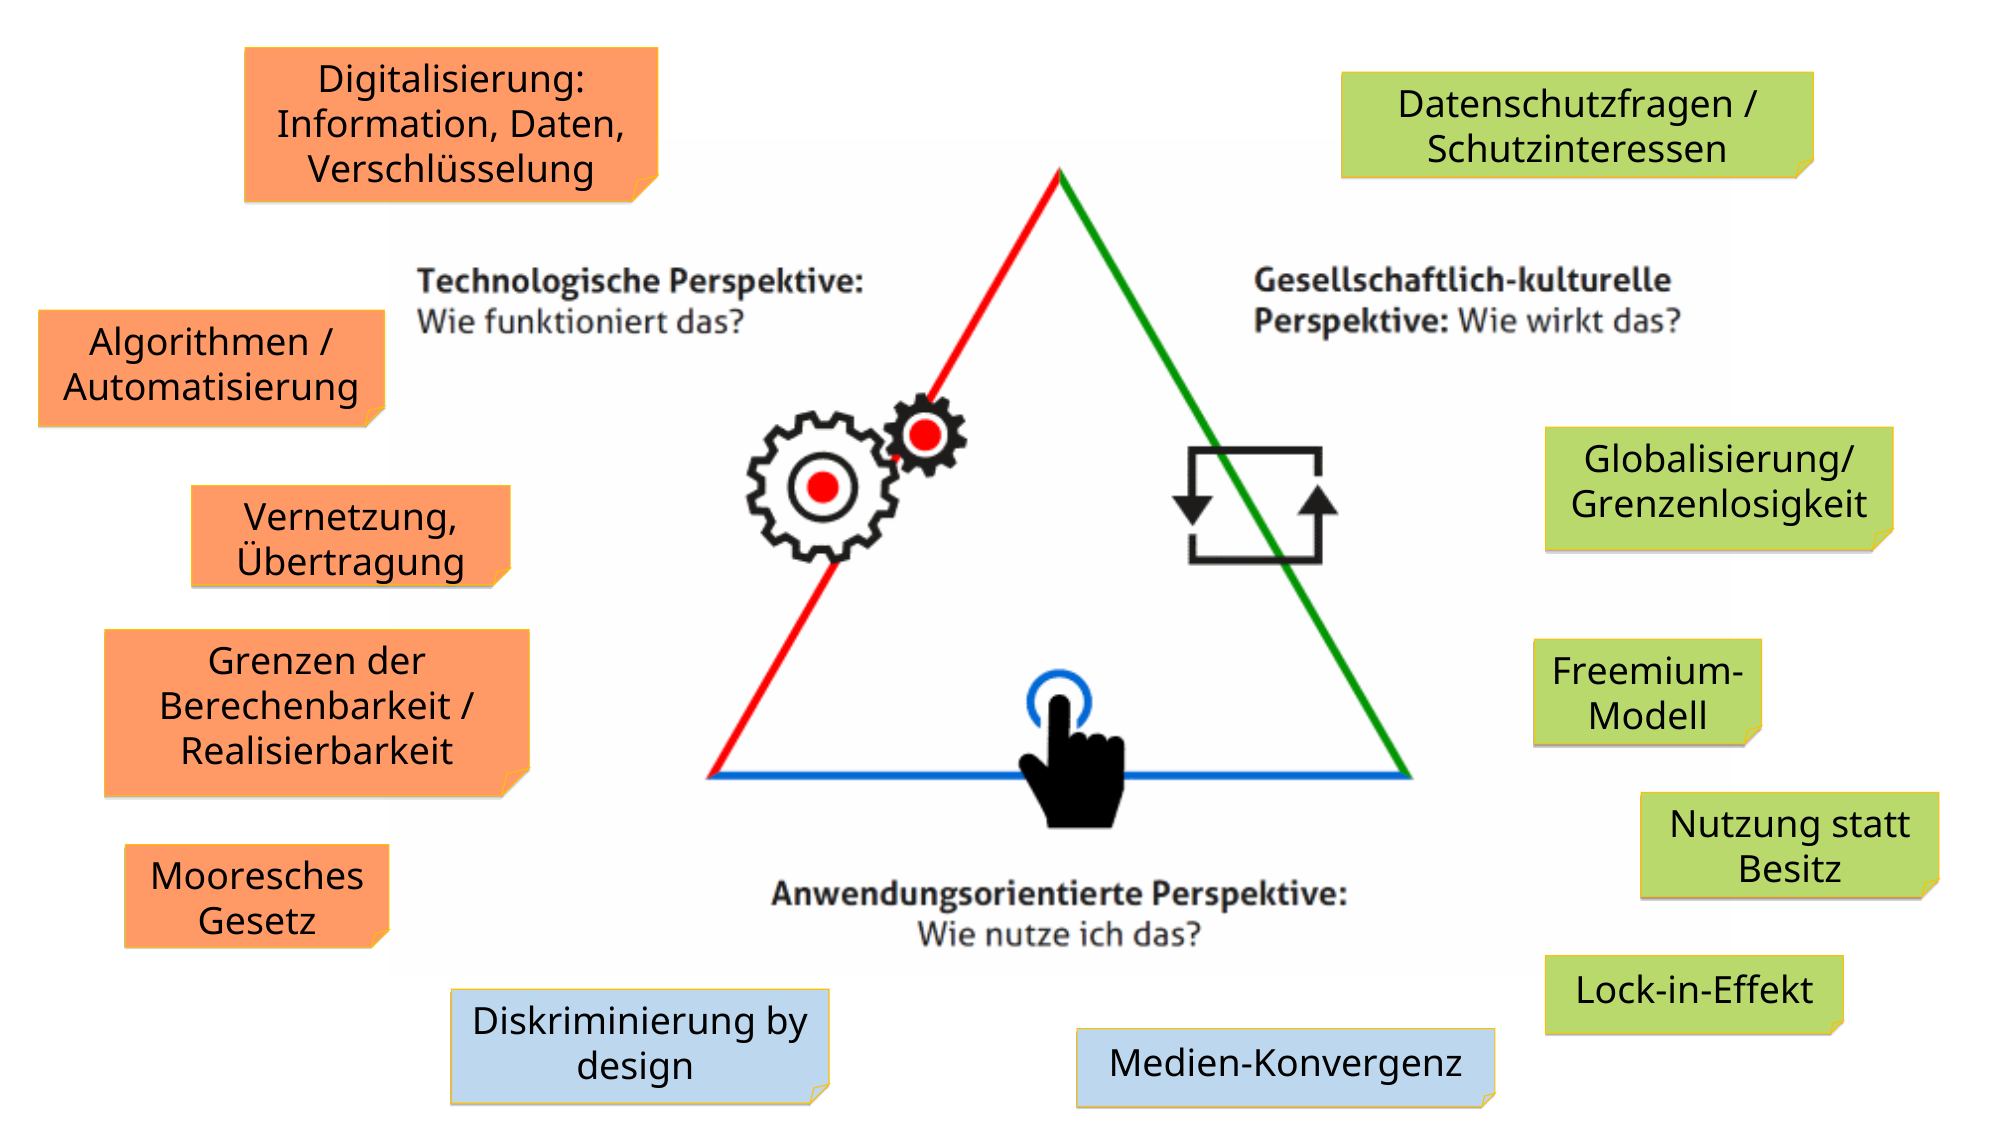

Digitalisierung: Information, Daten, Verschlüsselung
Datenschutzfragen / Schutzinteressen
Algorithmen / Automatisierung
Globalisierung/ Grenzenlosigkeit
Vernetzung, Übertragung
Grenzen der Berechenbarkeit /
Realisierbarkeit
Freemium-Modell
Nutzung statt Besitz
Mooresches Gesetz
Lock-in-Effekt
Diskriminierung by design
Medien-Konvergenz